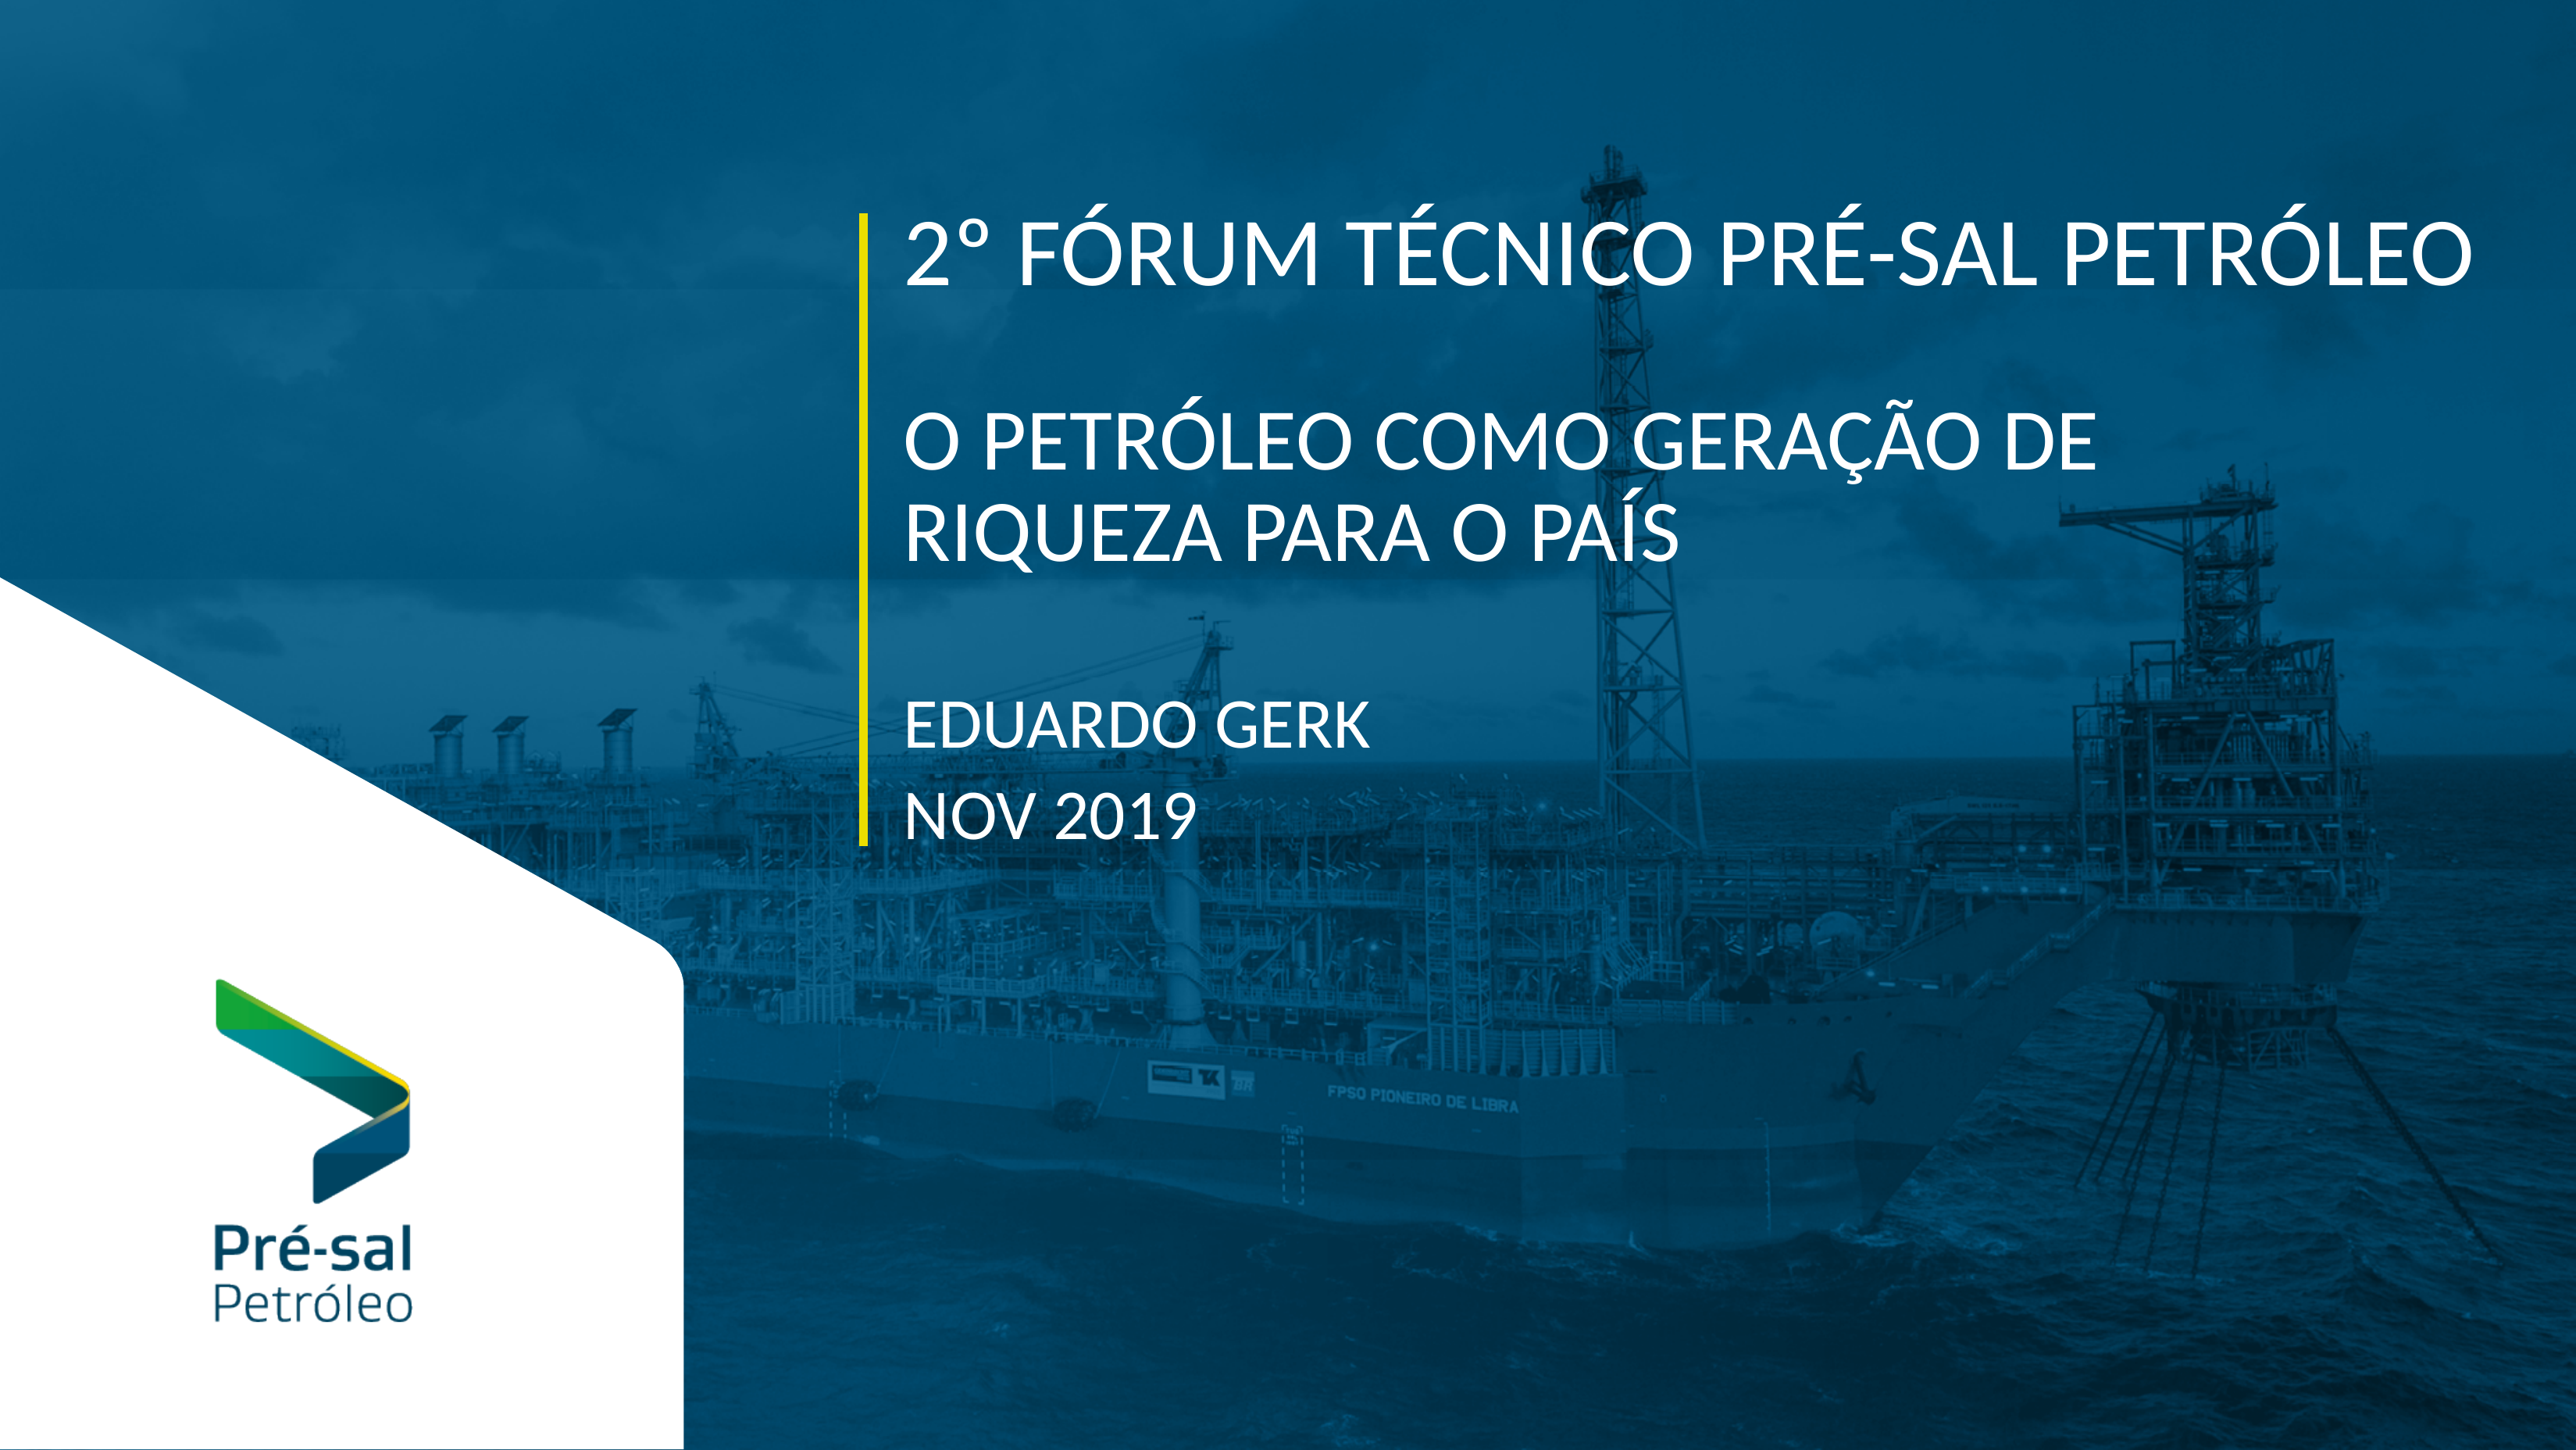

2º FÓRUM TÉCNICO PRÉ-SAL PETRÓLEO
O PETRÓLEO COMO GERAÇÃO DE
RIQUEZA PARA O PAÍS
EDUARDO GERK
NOV 2019